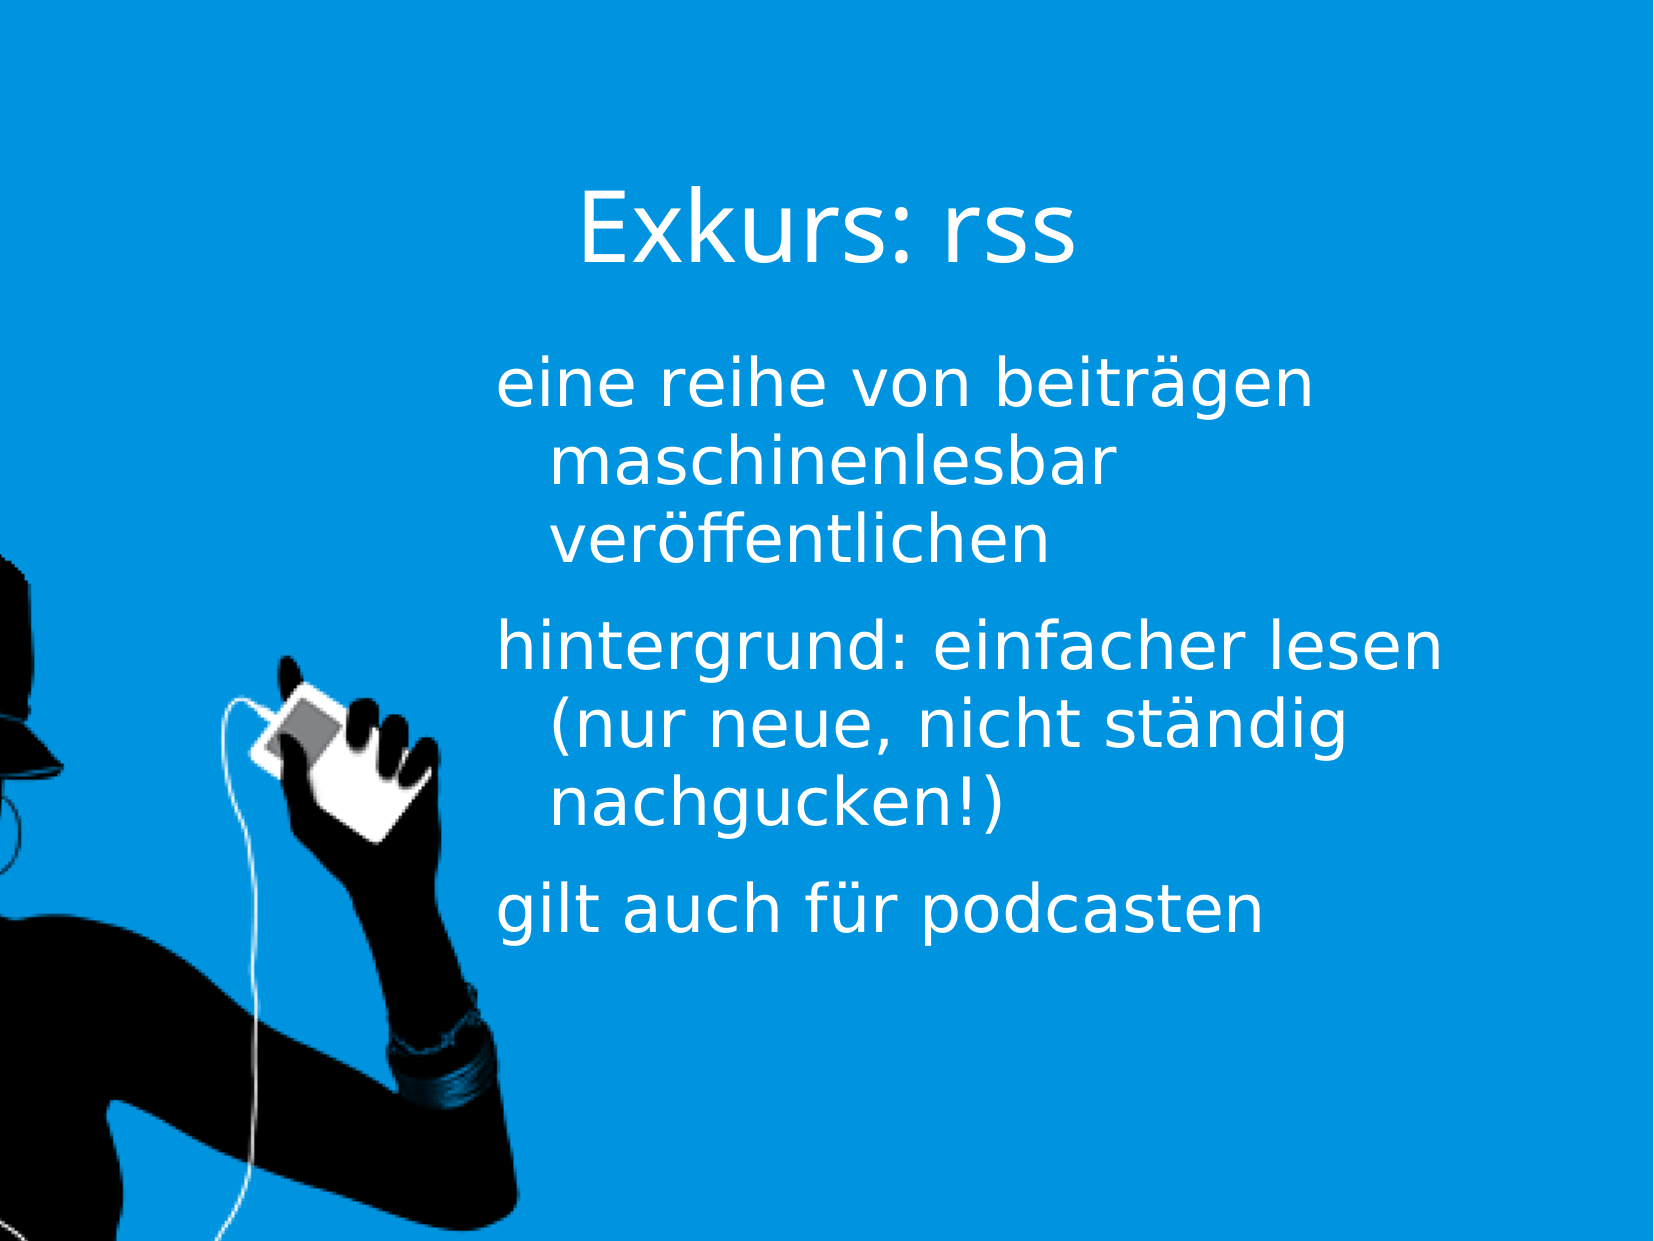

# Exkurs: rss
eine reihe von beiträgen maschinenlesbar veröffentlichen
hintergrund: einfacher lesen (nur neue, nicht ständig nachgucken!)
gilt auch für podcasten